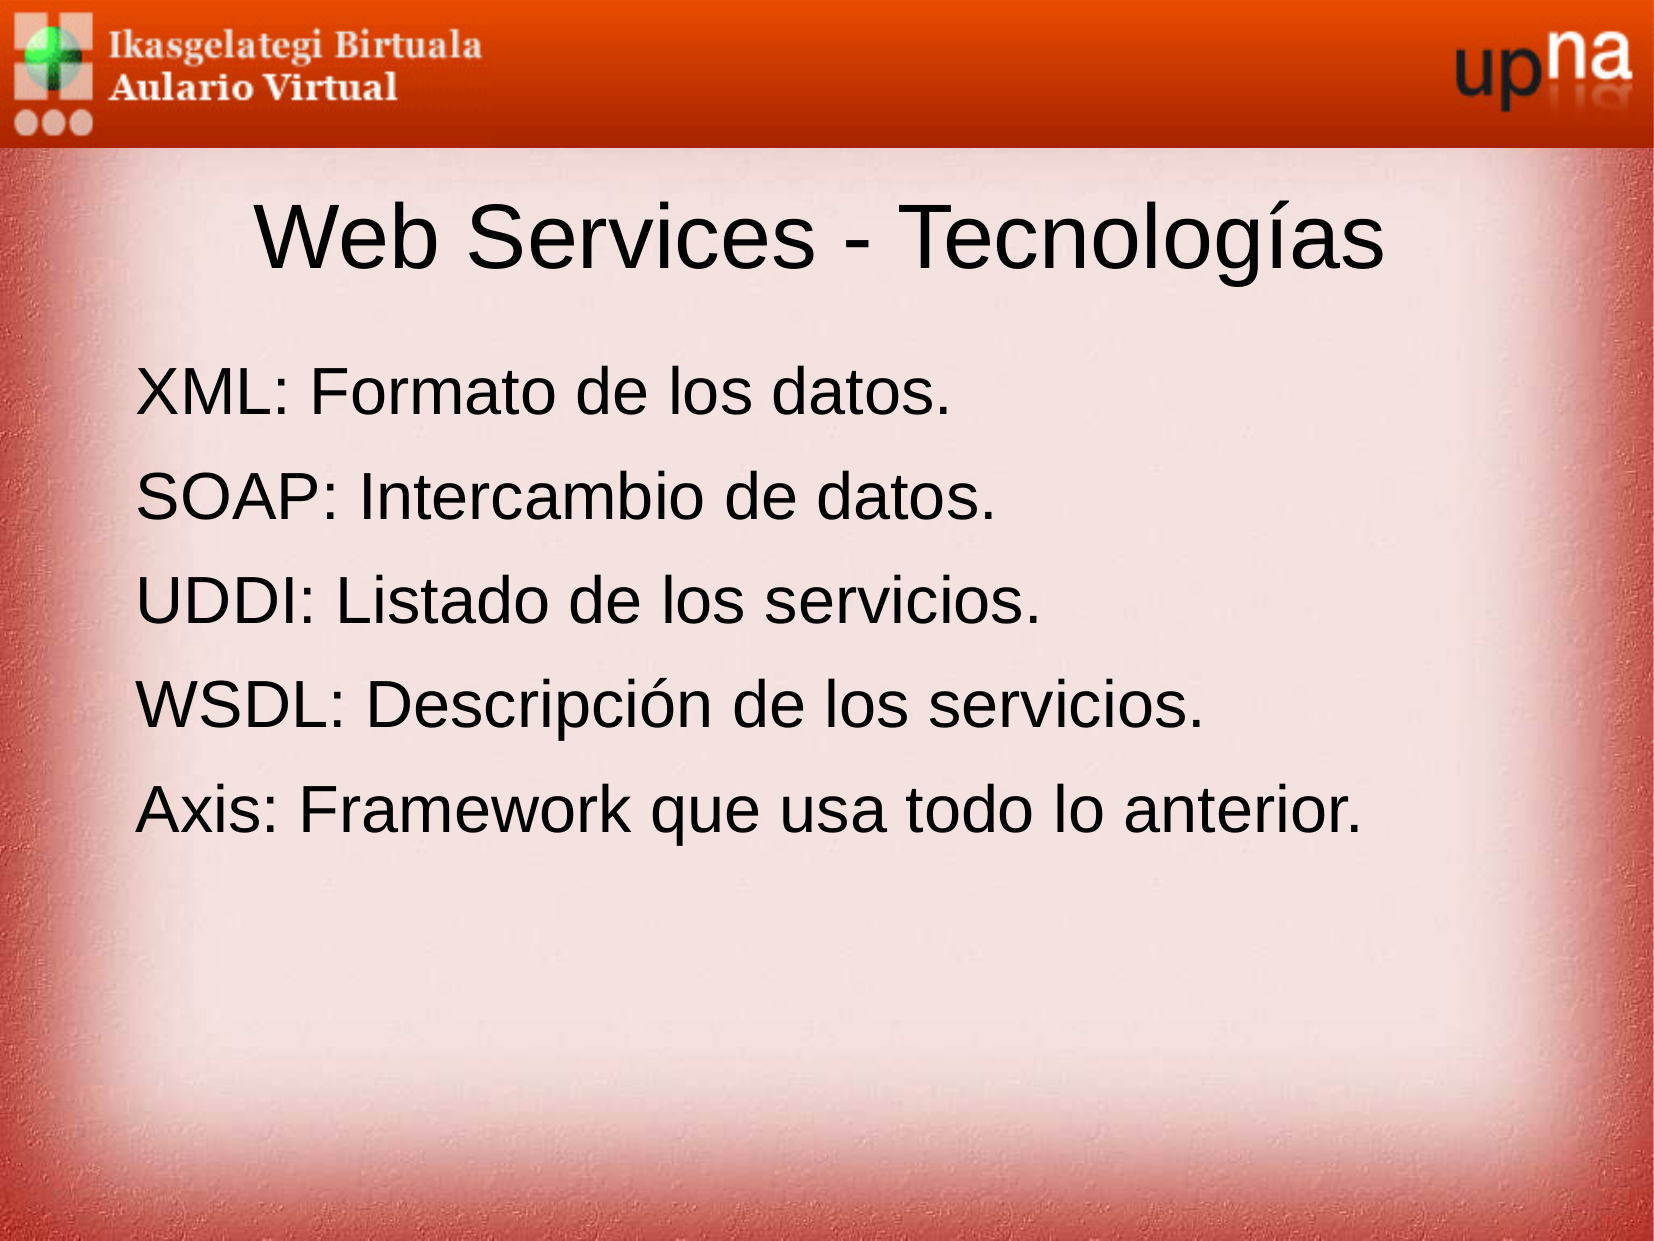

# Web Services - Tecnologías
XML: Formato de los datos.
SOAP: Intercambio de datos.
UDDI: Listado de los servicios.
WSDL: Descripción de los servicios.
Axis: Framework que usa todo lo anterior.